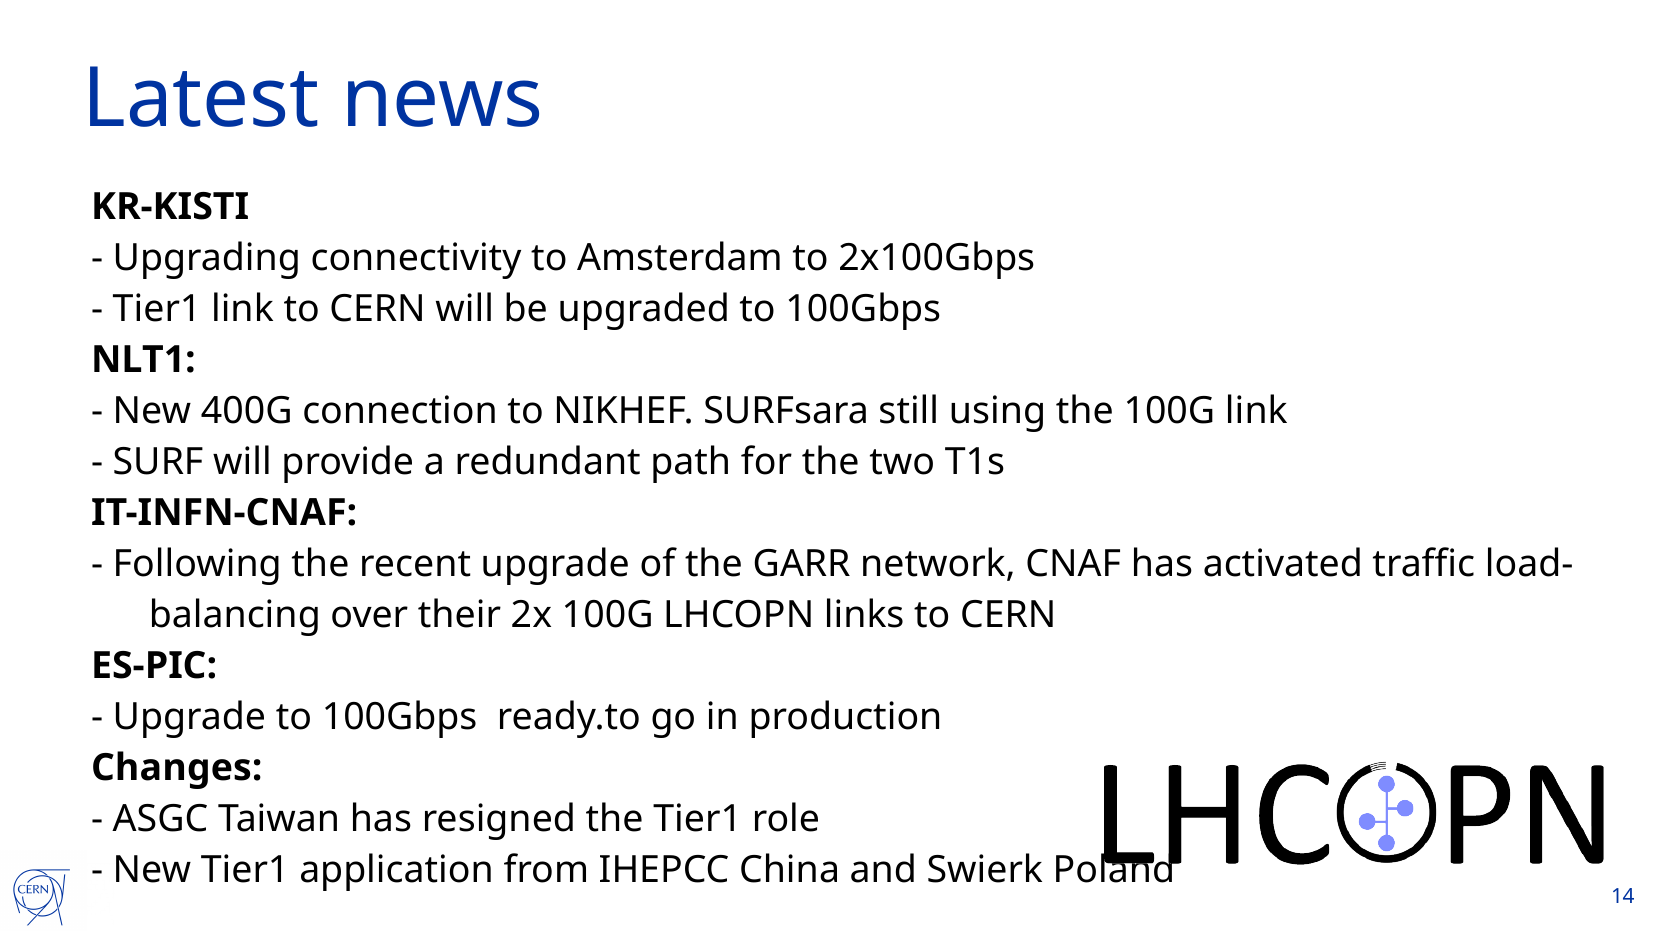

# Latest news
KR-KISTI
- Upgrading connectivity to Amsterdam to 2x100Gbps
- Tier1 link to CERN will be upgraded to 100Gbps
NLT1:
- New 400G connection to NIKHEF. SURFsara still using the 100G link
- SURF will provide a redundant path for the two T1s
IT-INFN-CNAF:
- Following the recent upgrade of the GARR network, CNAF has activated traffic load-balancing over their 2x 100G LHCOPN links to CERN
ES-PIC:
- Upgrade to 100Gbps ready.to go in production
Changes:
- ASGC Taiwan has resigned the Tier1 role
- New Tier1 application from IHEPCC China and Swierk Poland